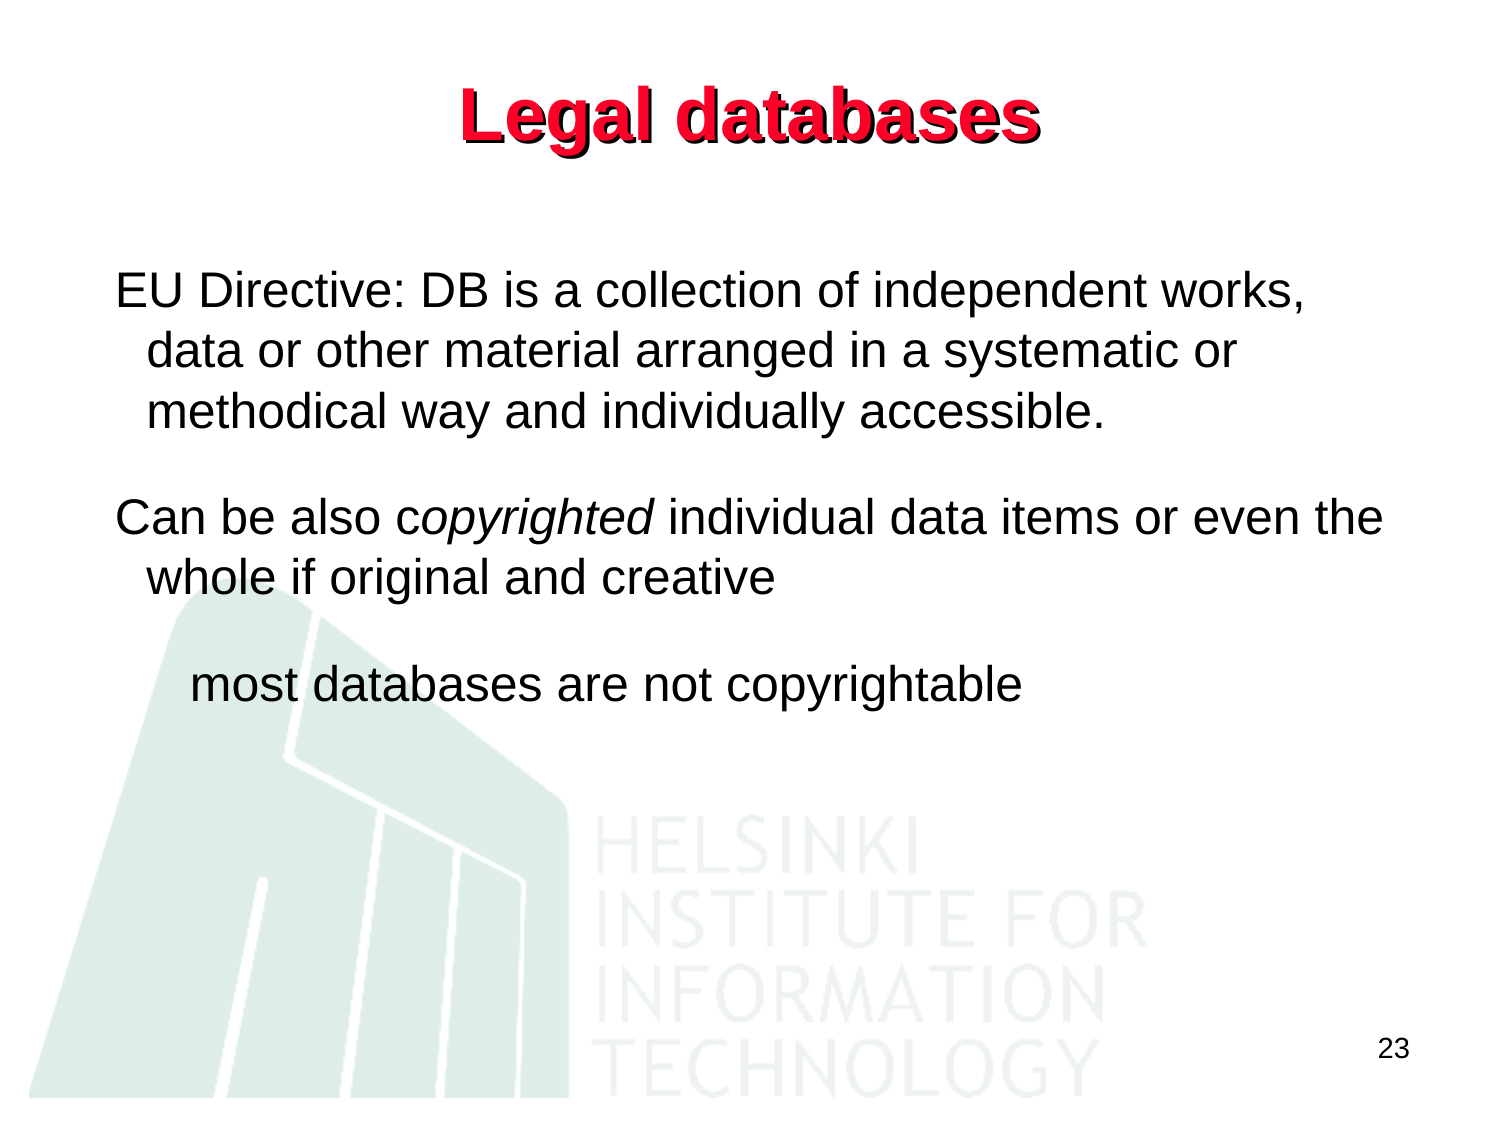

# Legal databases
EU Directive: DB is a collection of independent works, data or other material arranged in a systematic or methodical way and individually accessible.
Can be also copyrighted individual data items or even the whole if original and creative
most databases are not copyrightable
23